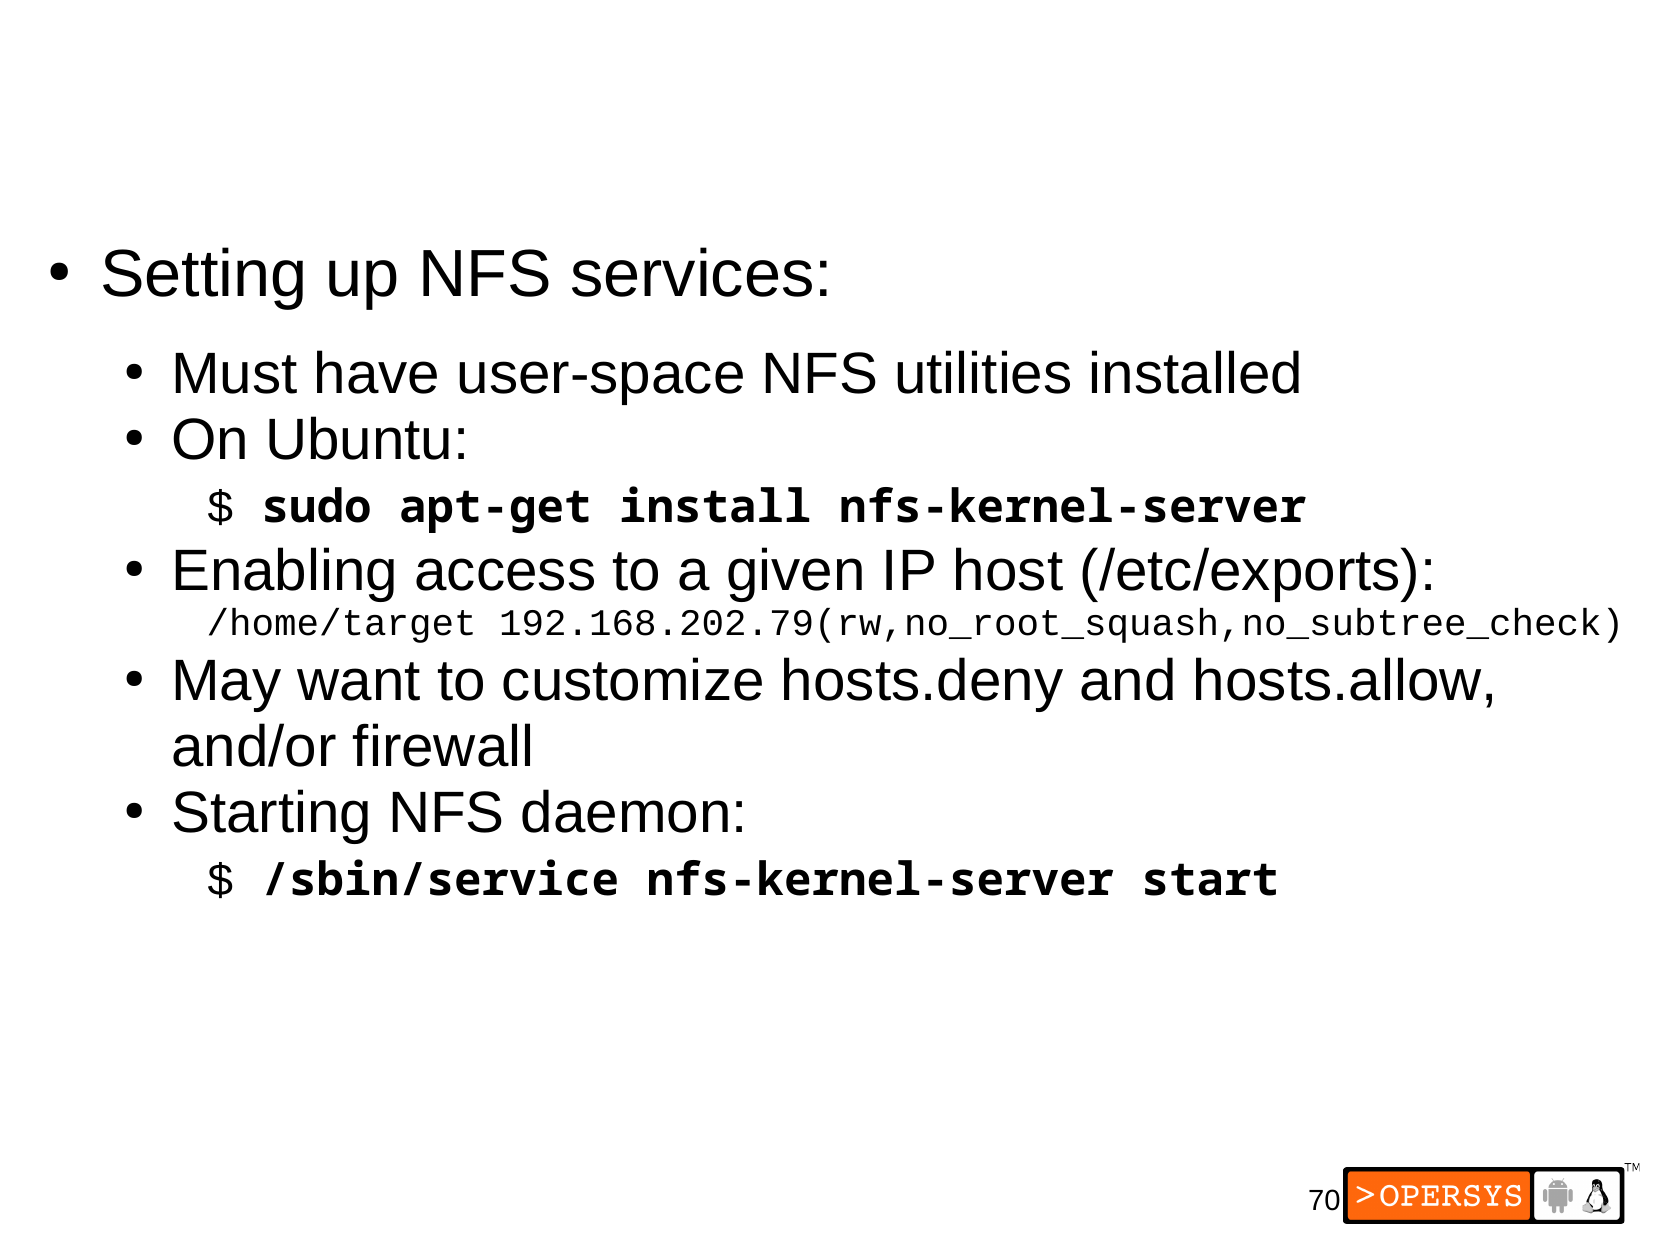

# Setting up NFS services:
Must have user-space NFS utilities installed
On Ubuntu:
$ sudo apt-get install nfs-kernel-server
Enabling access to a given IP host (/etc/exports):
/home/target 192.168.202.79(rw,no_root_squash,no_subtree_check)
May want to customize hosts.deny and hosts.allow, and/or firewall
Starting NFS daemon:
$ /sbin/service nfs-kernel-server start